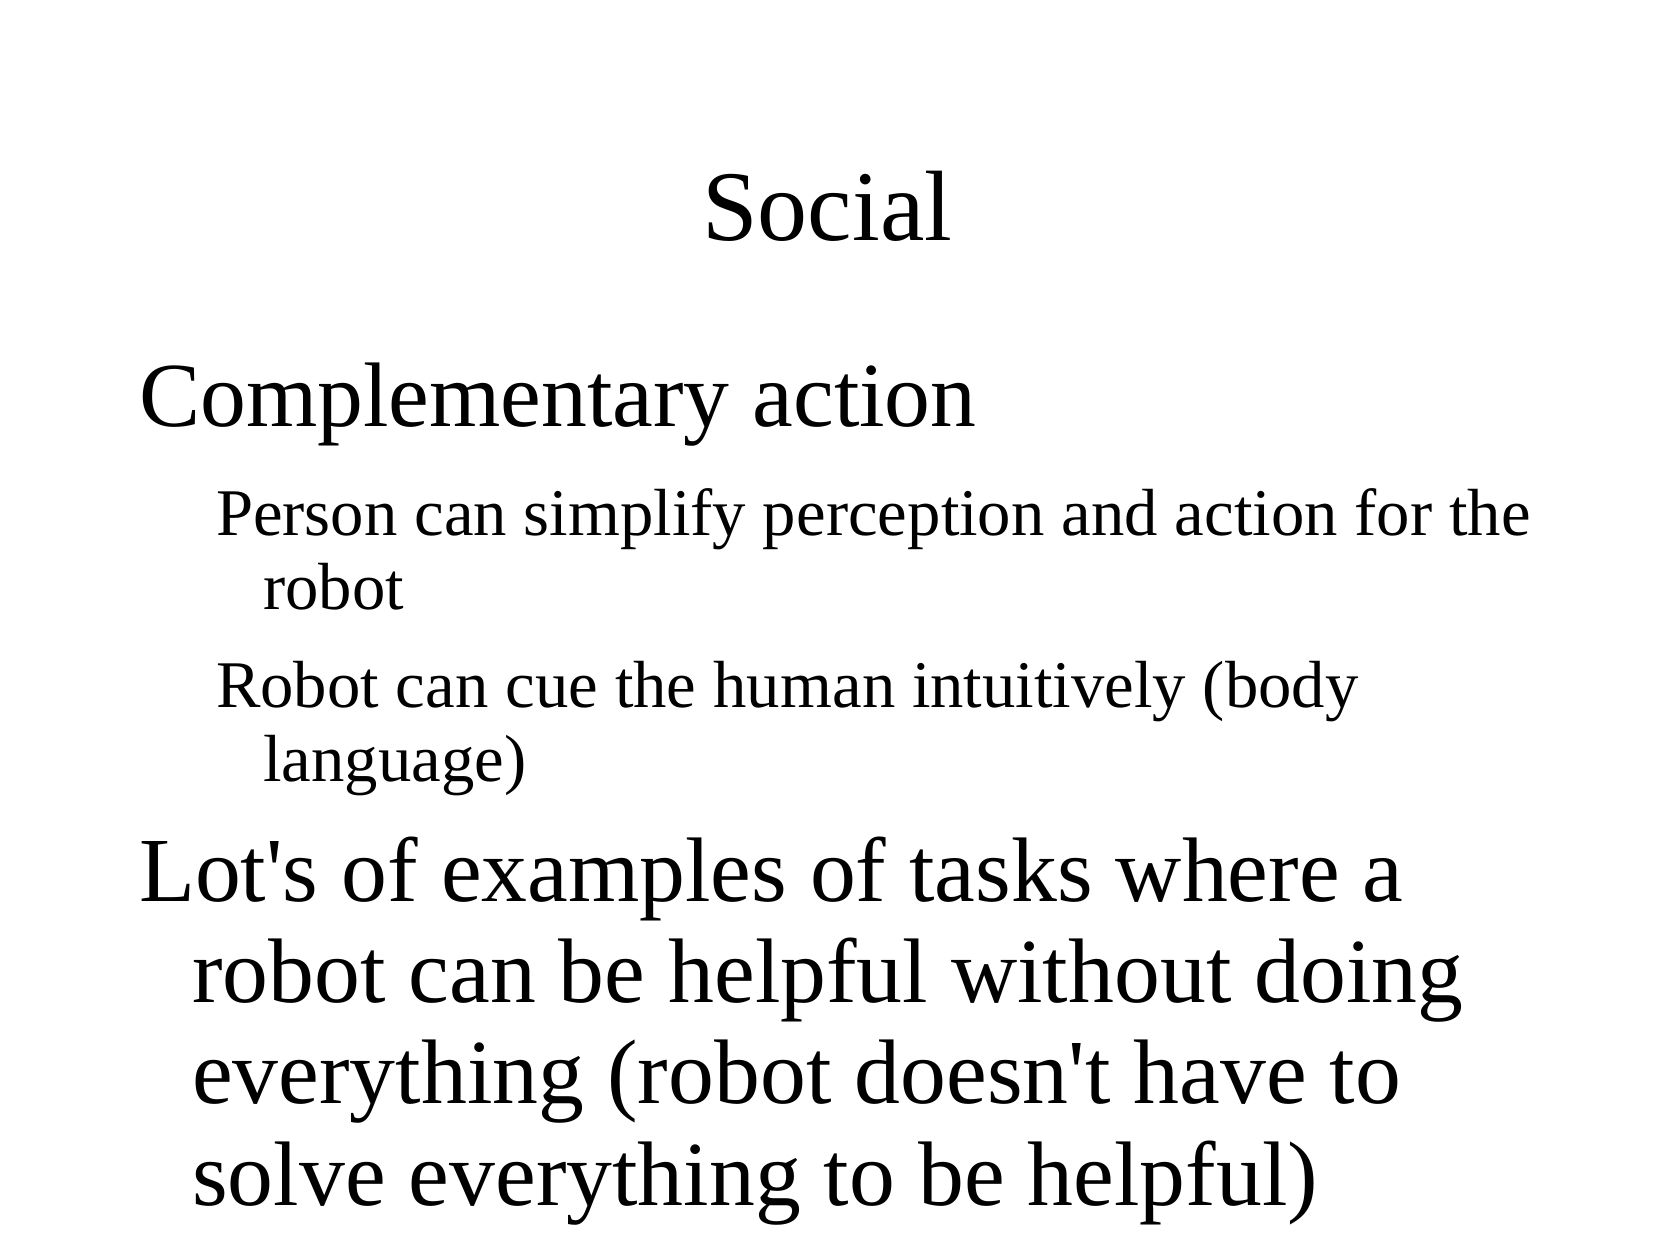

# Social
Complementary action
Person can simplify perception and action for the robot
Robot can cue the human intuitively (body language)
Lot's of examples of tasks where a robot can be helpful without doing everything (robot doesn't have to solve everything to be helpful)